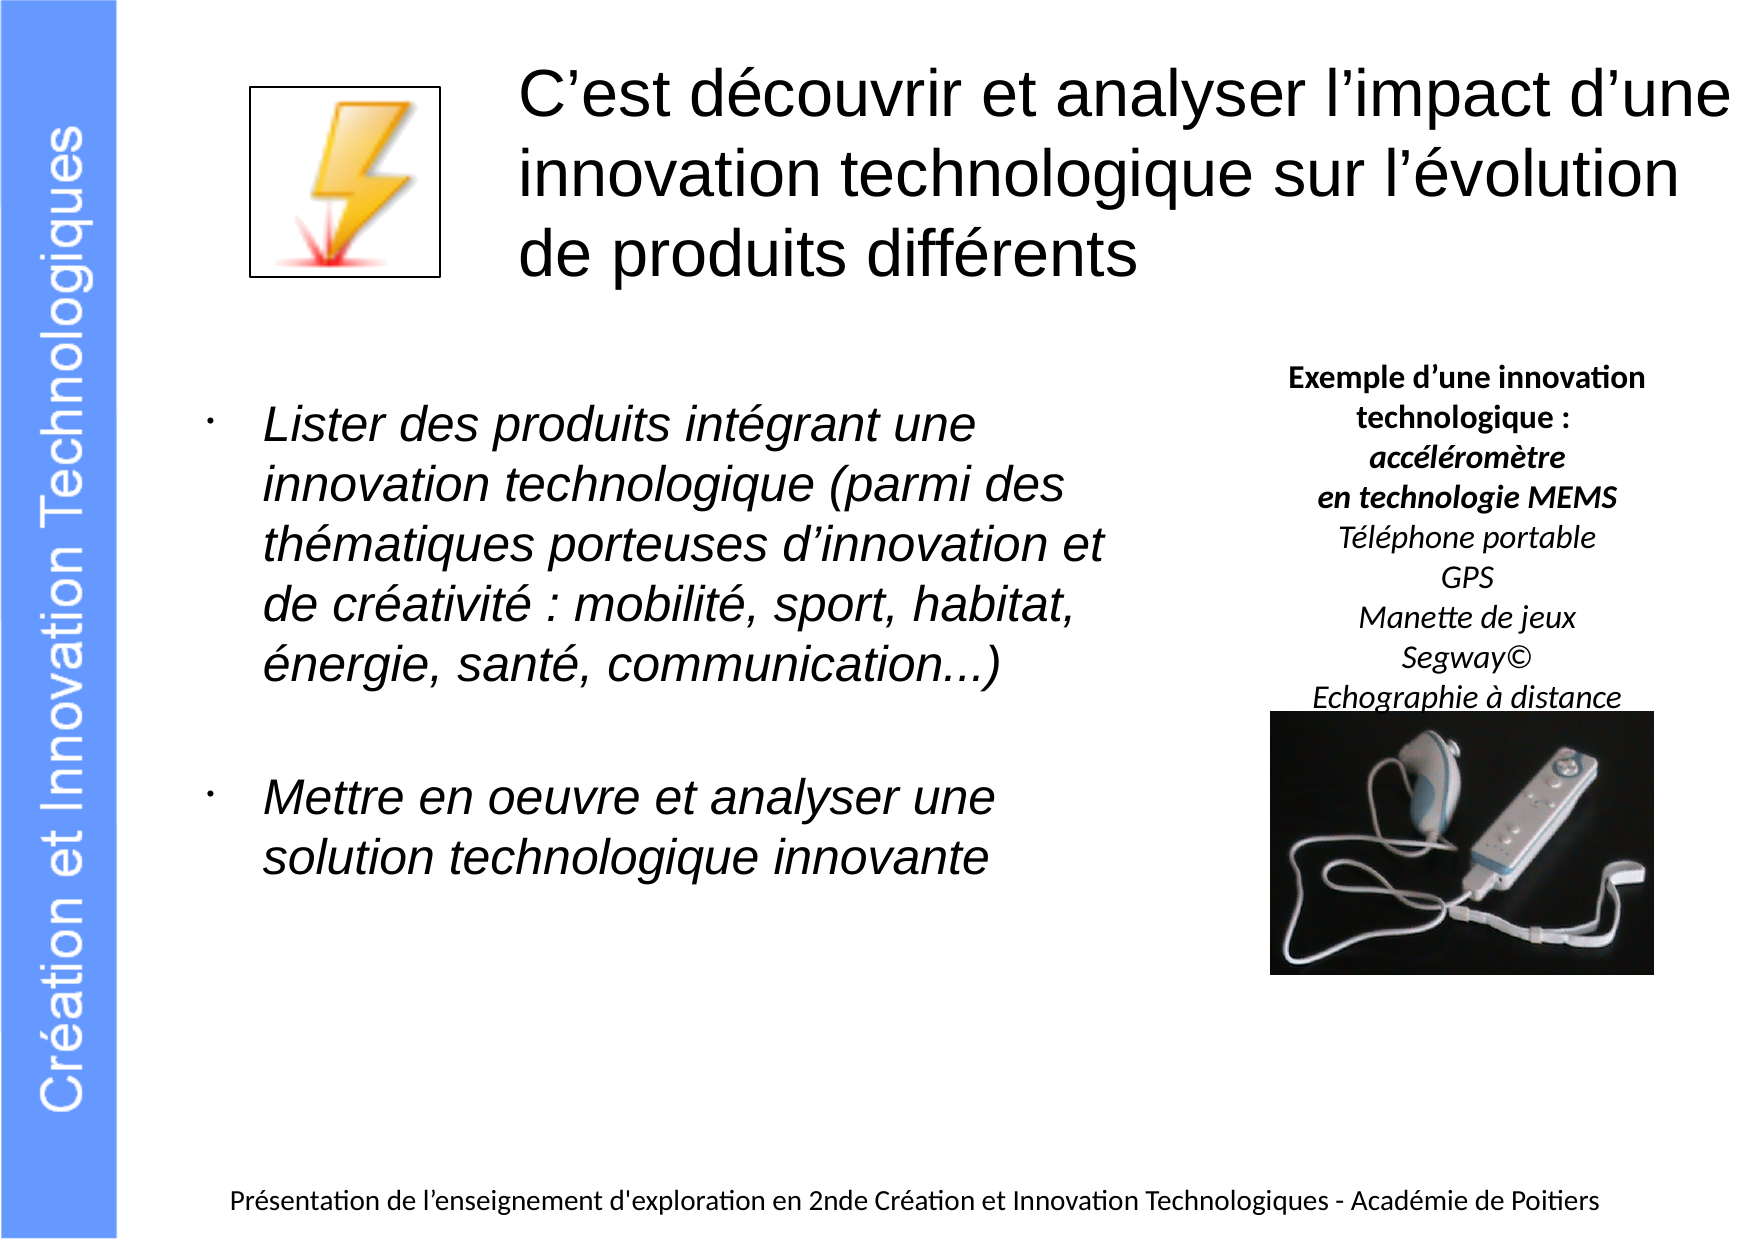

# C’est découvrir et analyser l’impact d’une innovation technologique sur l’évolution de produits différents
Exemple d’une innovation technologique :
accéléromètre
en technologie MEMS
Téléphone portable
GPS
Manette de jeux
Segway©
Echographie à distance
Lister des produits intégrant une innovation technologique (parmi des thématiques porteuses d’innovation et de créativité : mobilité, sport, habitat, énergie, santé, communication...)
Mettre en oeuvre et analyser une solution technologique innovante
Présentation de l’enseignement d'exploration en 2nde Création et Innovation Technologiques - Académie de Poitiers